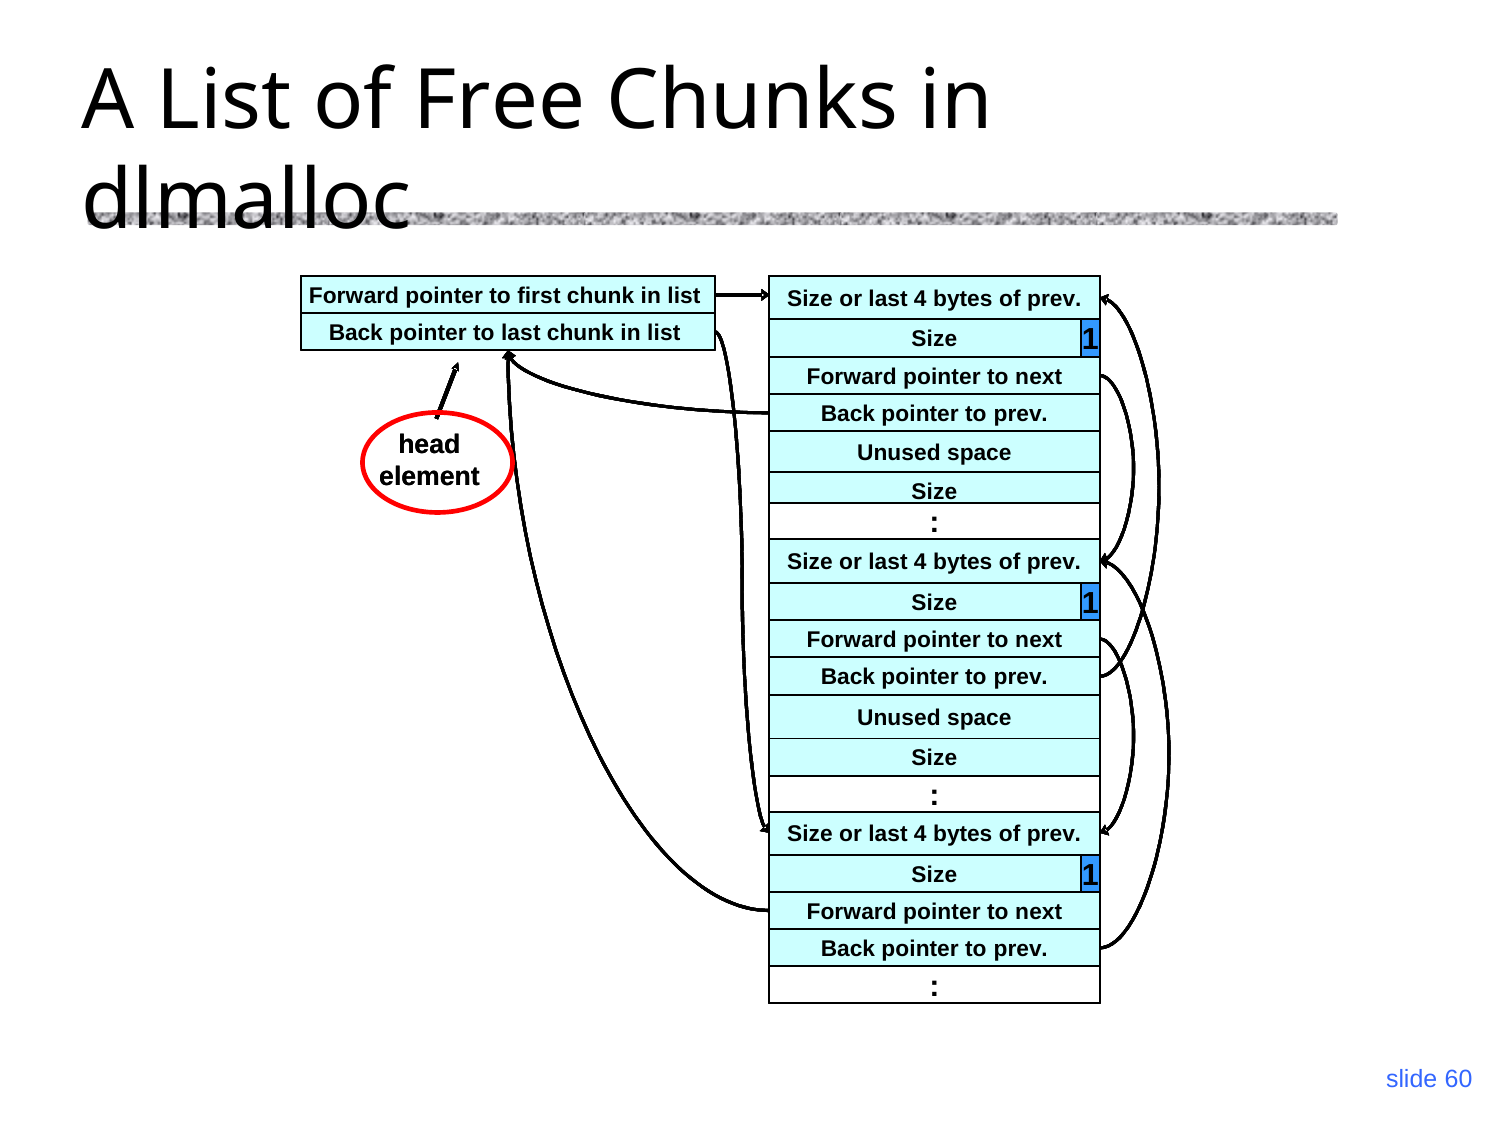

# A List of Free Chunks in dlmalloc
slide